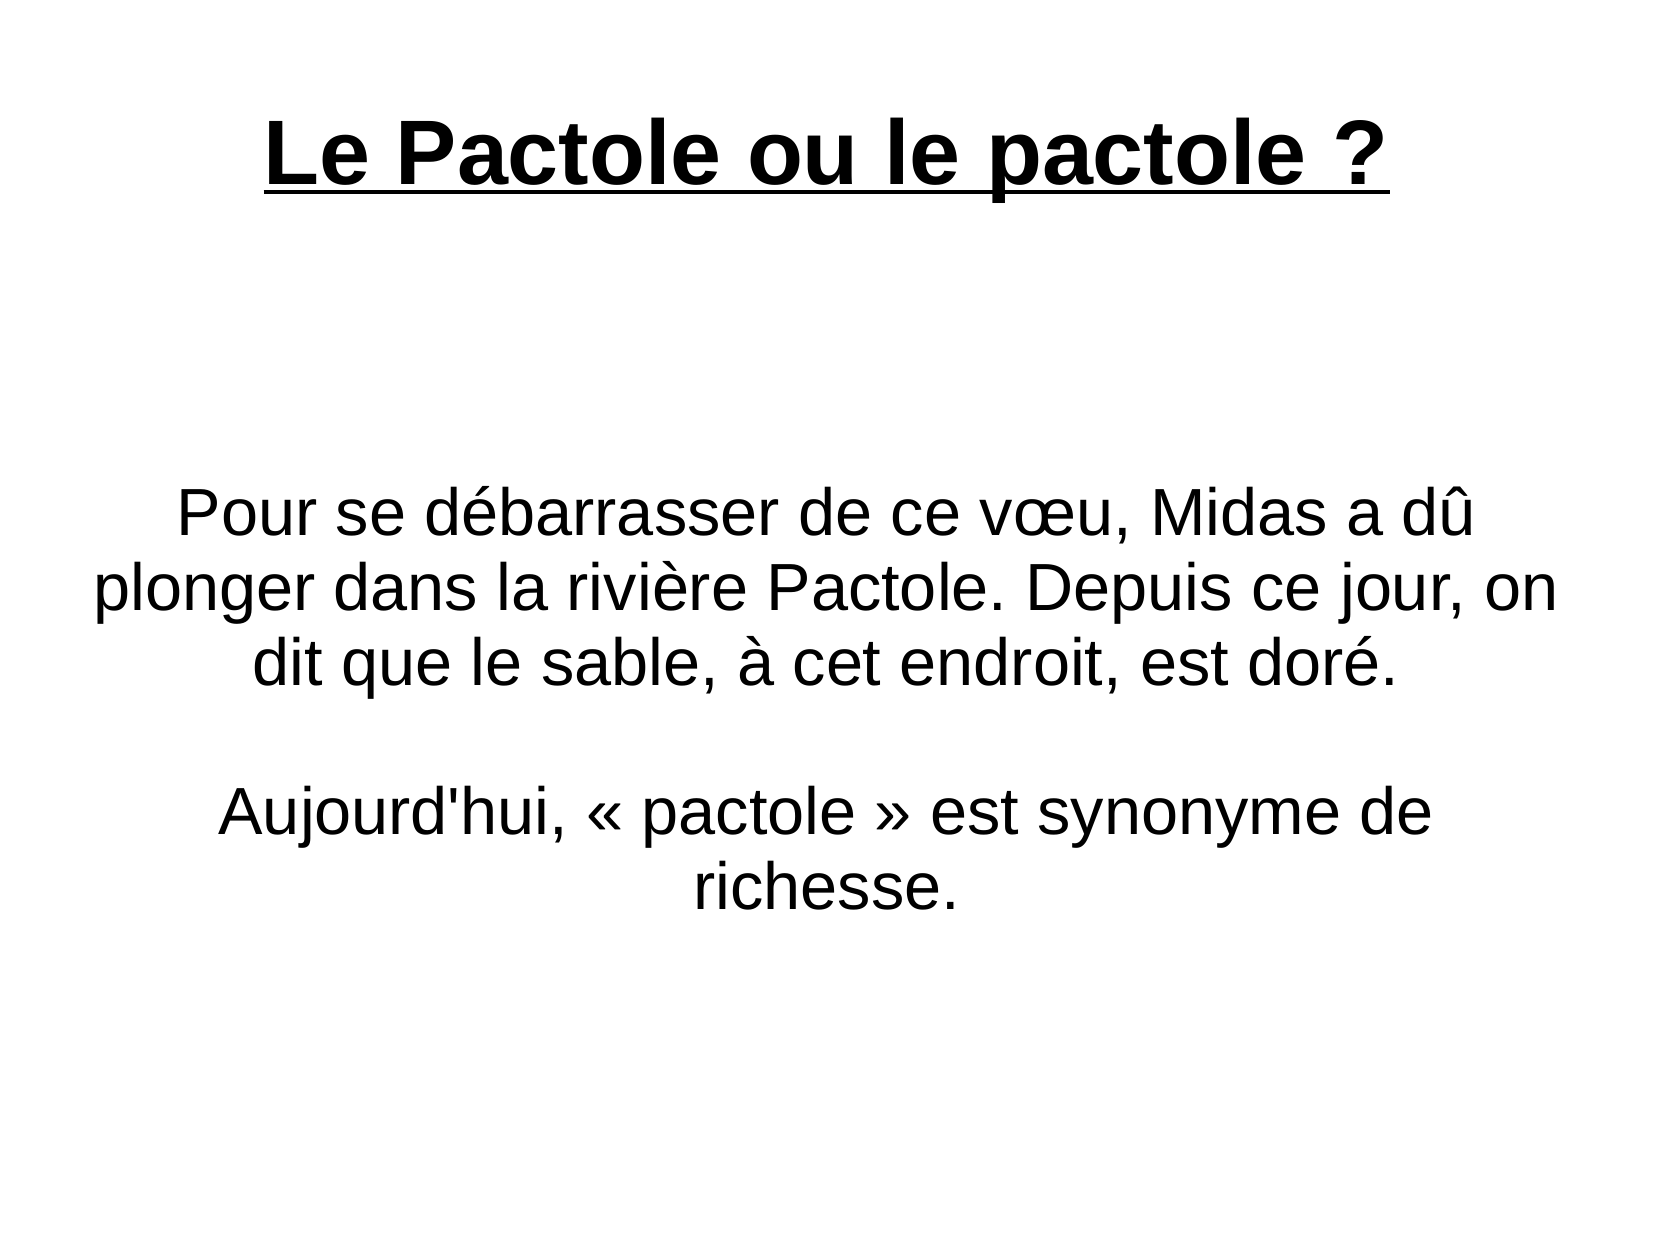

# Le Pactole ou le pactole ?
Pour se débarrasser de ce vœu, Midas a dû plonger dans la rivière Pactole. Depuis ce jour, on dit que le sable, à cet endroit, est doré.
Aujourd'hui, « pactole » est synonyme de richesse.